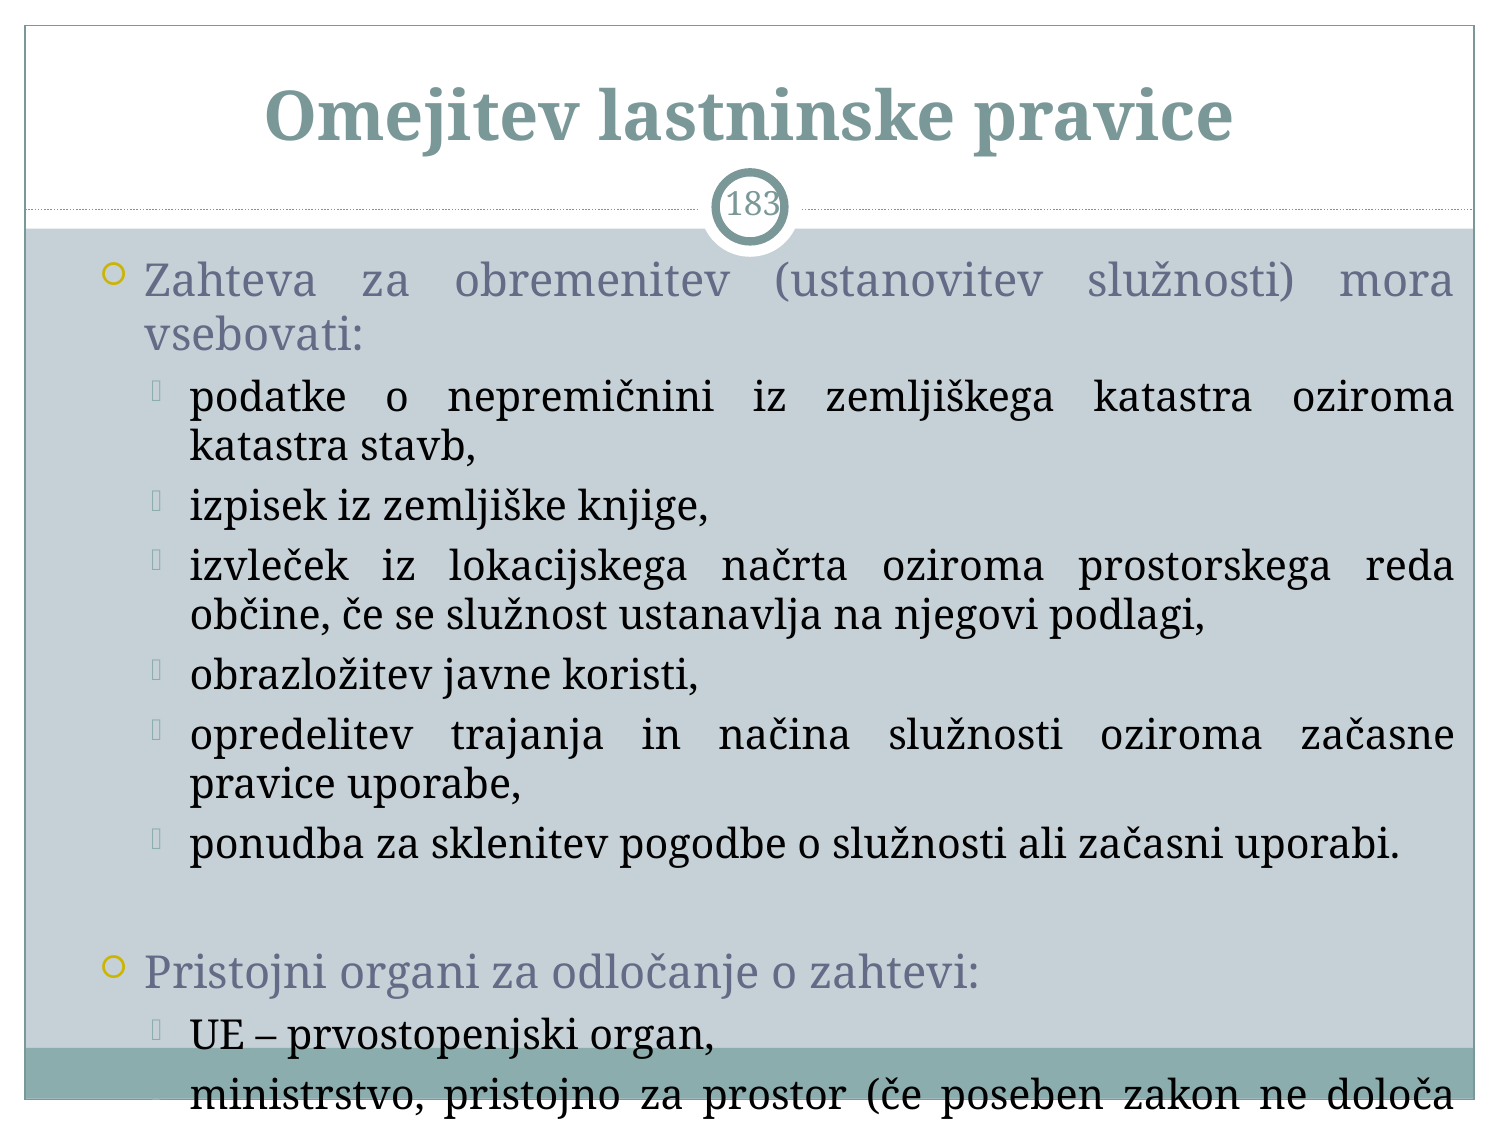

# Omejitev lastninske pravice
Zahteva za obremenitev (ustanovitev služnosti) mora vsebovati:
podatke o nepremičnini iz zemljiškega katastra oziroma katastra stavb,
izpisek iz zemljiške knjige,
izvleček iz lokacijskega načrta oziroma prostorskega reda občine, če se služnost ustanavlja na njegovi podlagi,
obrazložitev javne koristi,
opredelitev trajanja in načina služnosti oziroma začasne pravice uporabe,
ponudba za sklenitev pogodbe o služnosti ali začasni uporabi.
Pristojni organi za odločanje o zahtevi:
UE – prvostopenjski organ,
ministrstvo, pristojno za prostor (če poseben zakon ne določa druače) – drugostopenjski organ.